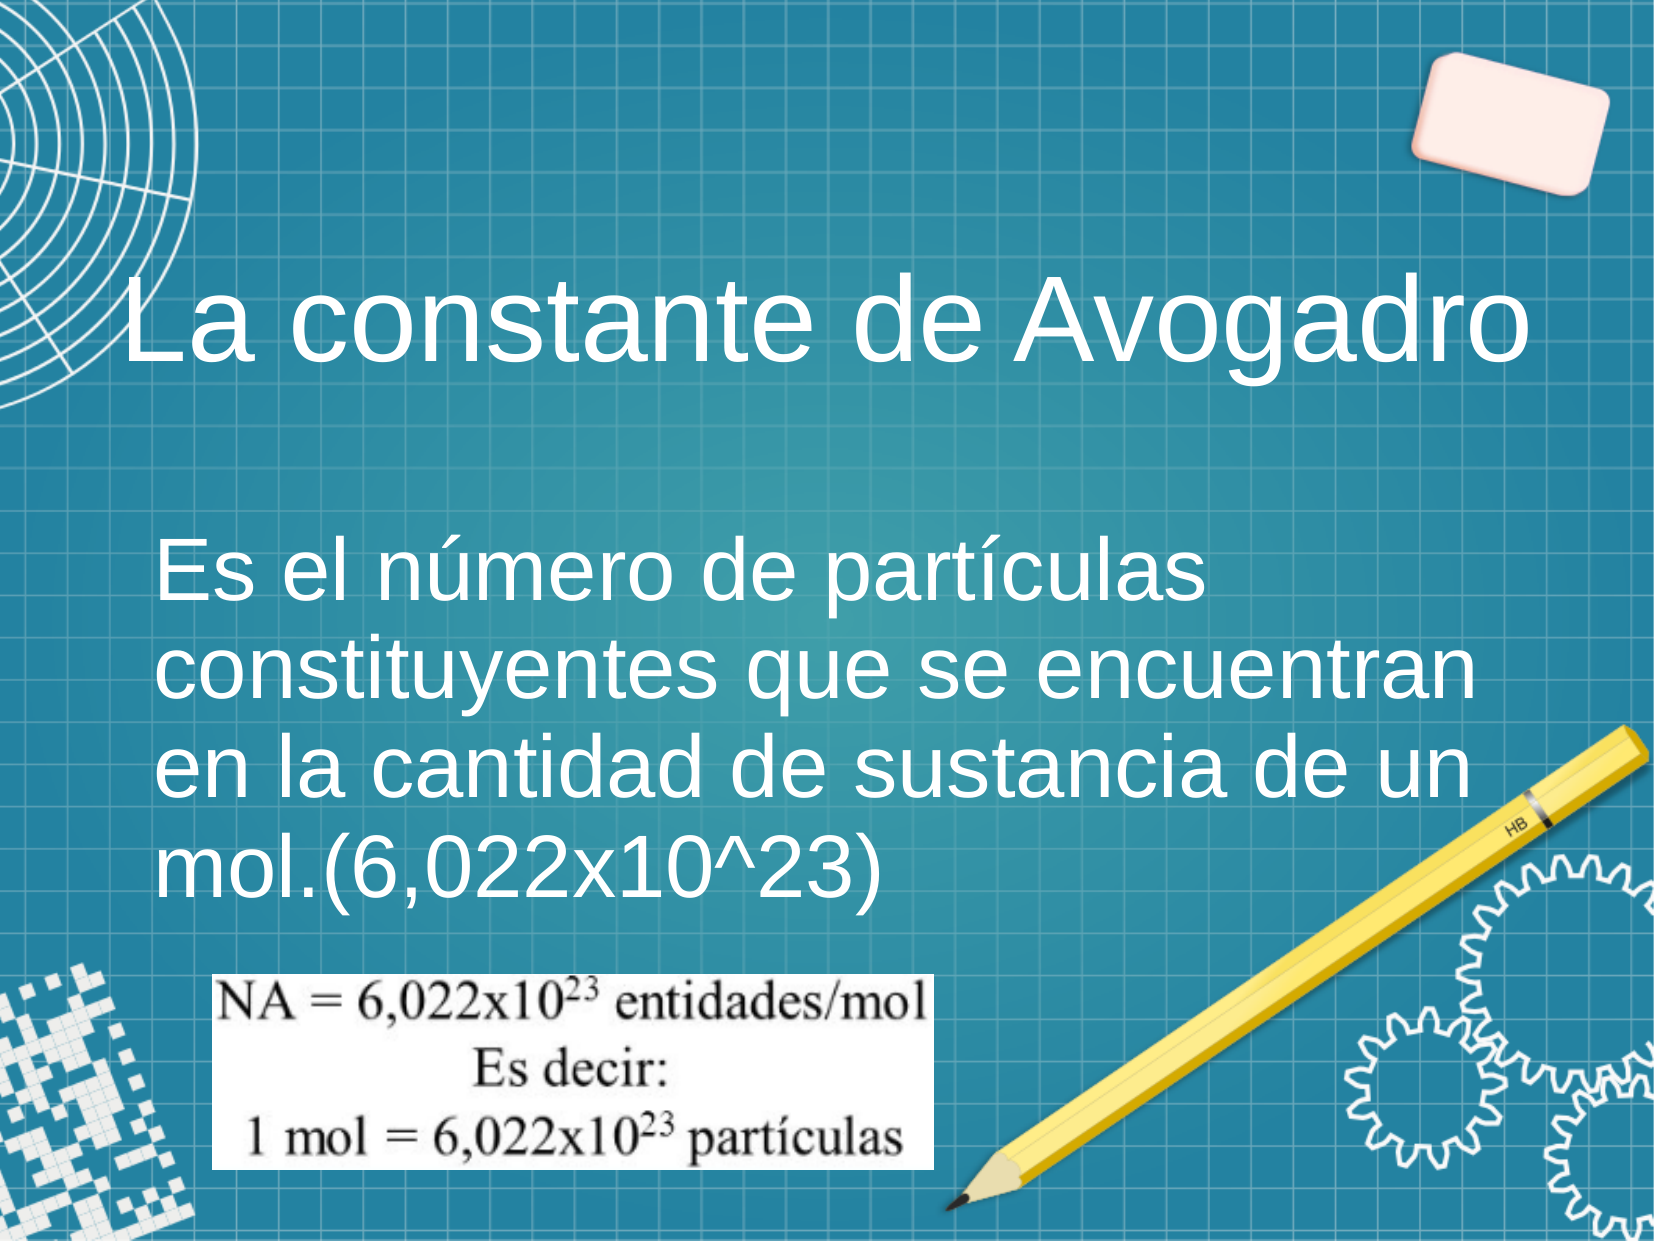

# La constante de Avogadro
Es el número de partículas constituyentes que se encuentran en la cantidad de sustancia de un mol.(6,022x10^23)